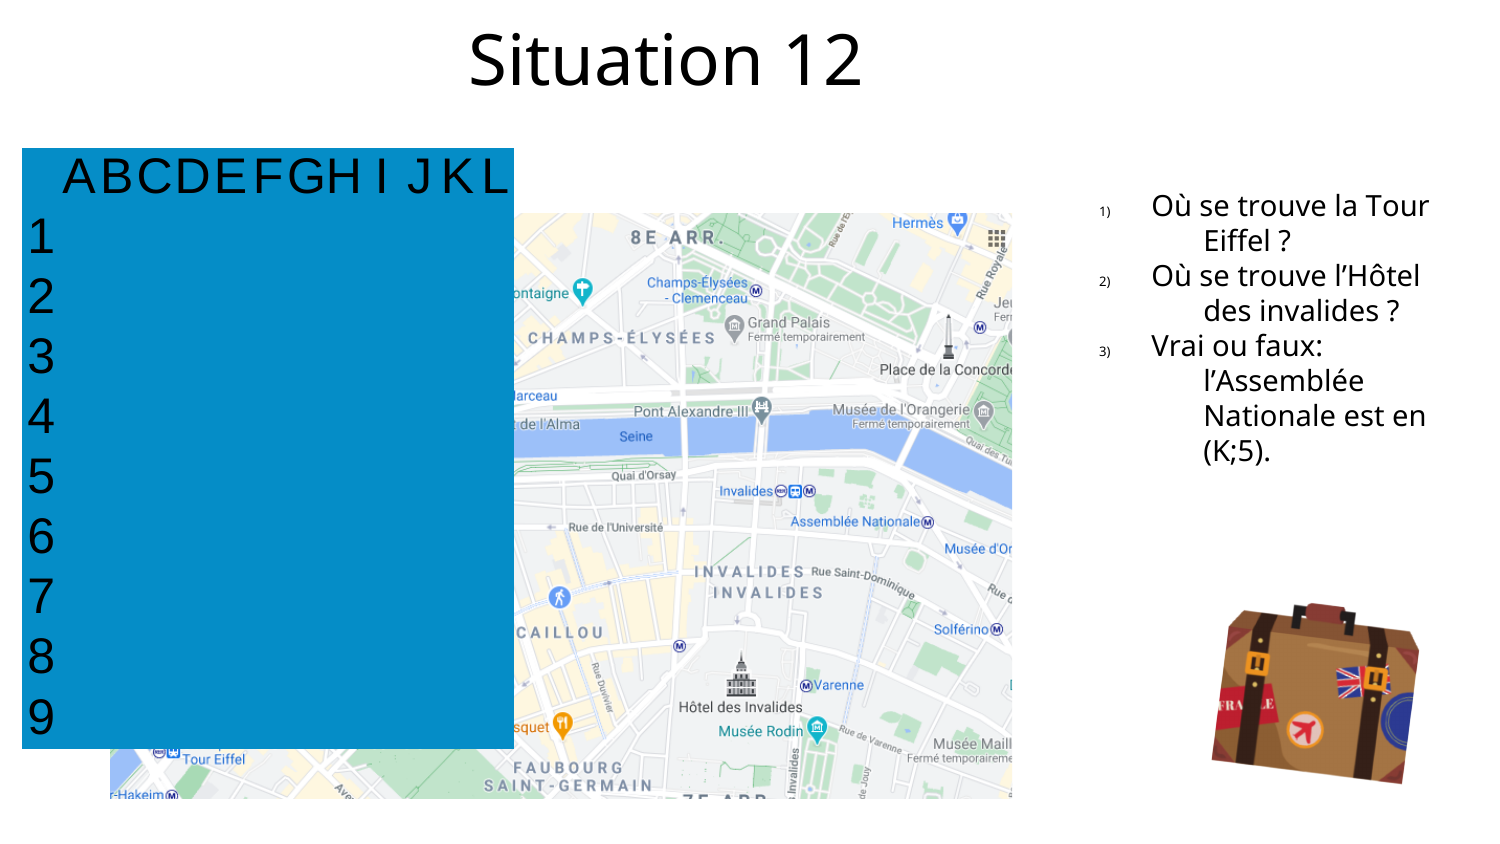

Situation 12
| | A | B | C | D | E | F | G | H | I | J | K | L |
| --- | --- | --- | --- | --- | --- | --- | --- | --- | --- | --- | --- | --- |
| 1 | | | | | | | | | | | | |
| 2 | | | | | | | | | | | | |
| 3 | | | | | | | | | | | | |
| 4 | | | | | | | | | | | | |
| 5 | | | | | | | | | | | | |
| 6 | | | | | | | | | | | | |
| 7 | | | | | | | | | | | | |
| 8 | | | | | | | | | | | | |
| 9 | | | | | | | | | | | | |
Où se trouve la Tour Eiffel ?
Où se trouve l’Hôtel des invalides ?
Vrai ou faux: l’Assemblée Nationale est en (K;5).